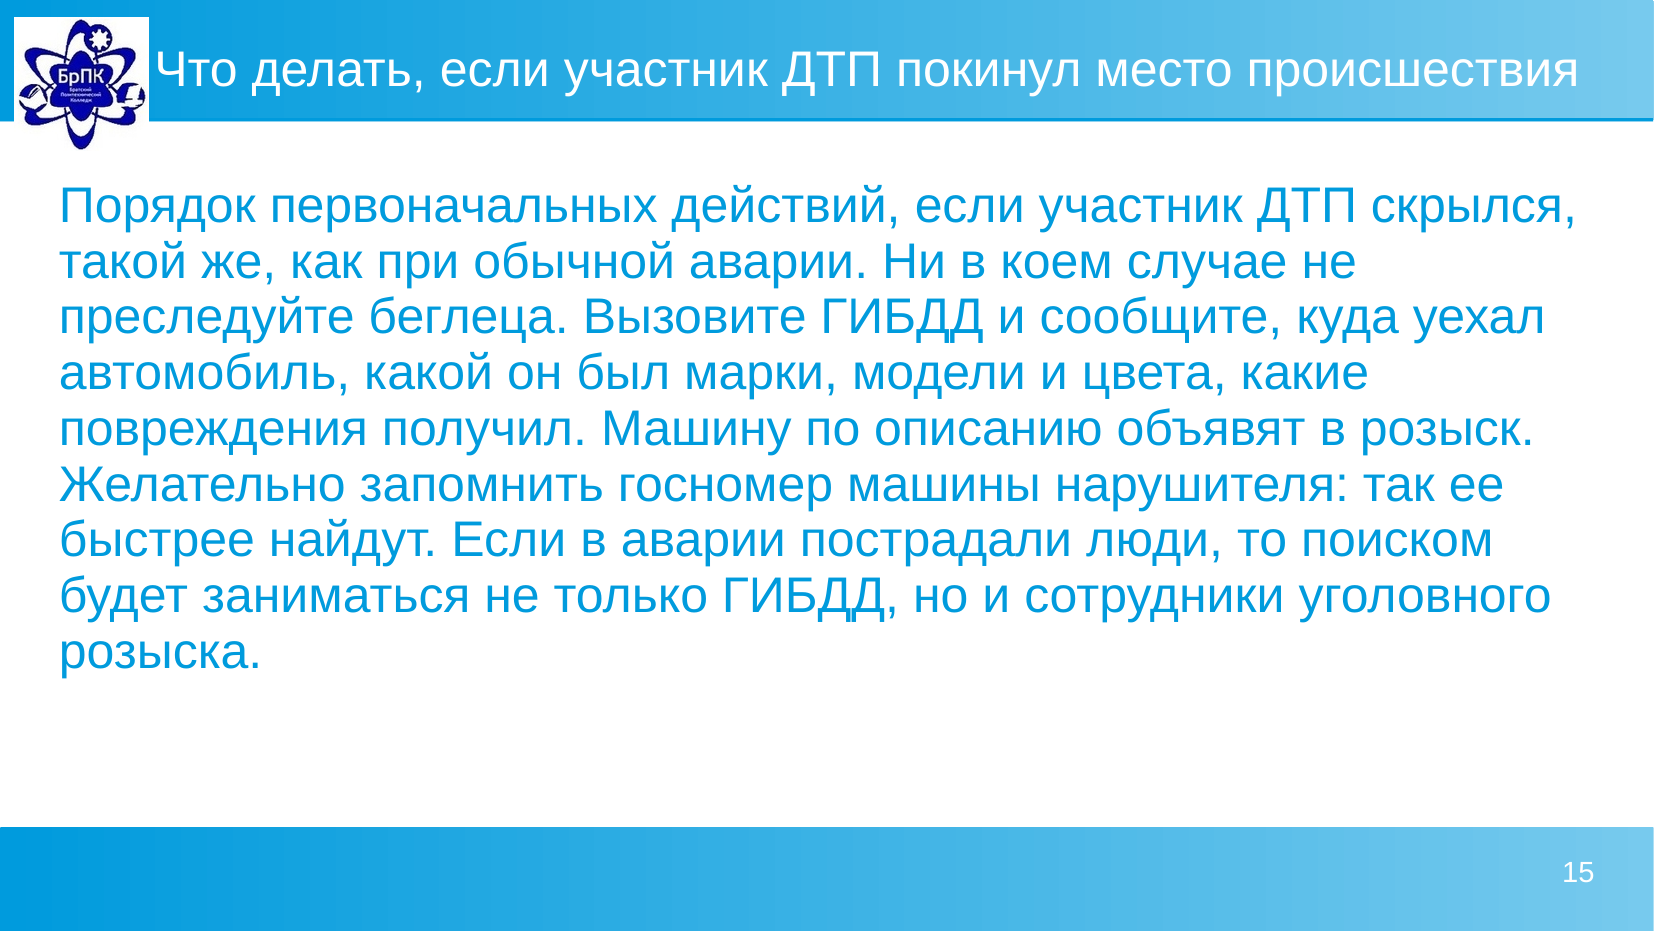

# Что делать, если участник ДТП покинул место происшествия
Порядок первоначальных действий, если участник ДТП скрылся, такой же, как при обычной аварии. Ни в коем случае не преследуйте беглеца. Вызовите ГИБДД и сообщите, куда уехал автомобиль, какой он был марки, модели и цвета, какие повреждения получил. Машину по описанию объявят в розыск. Желательно запомнить госномер машины нарушителя: так ее быстрее найдут. Если в аварии пострадали люди, то поиском будет заниматься не только ГИБДД, но и сотрудники уголовного розыска.
15